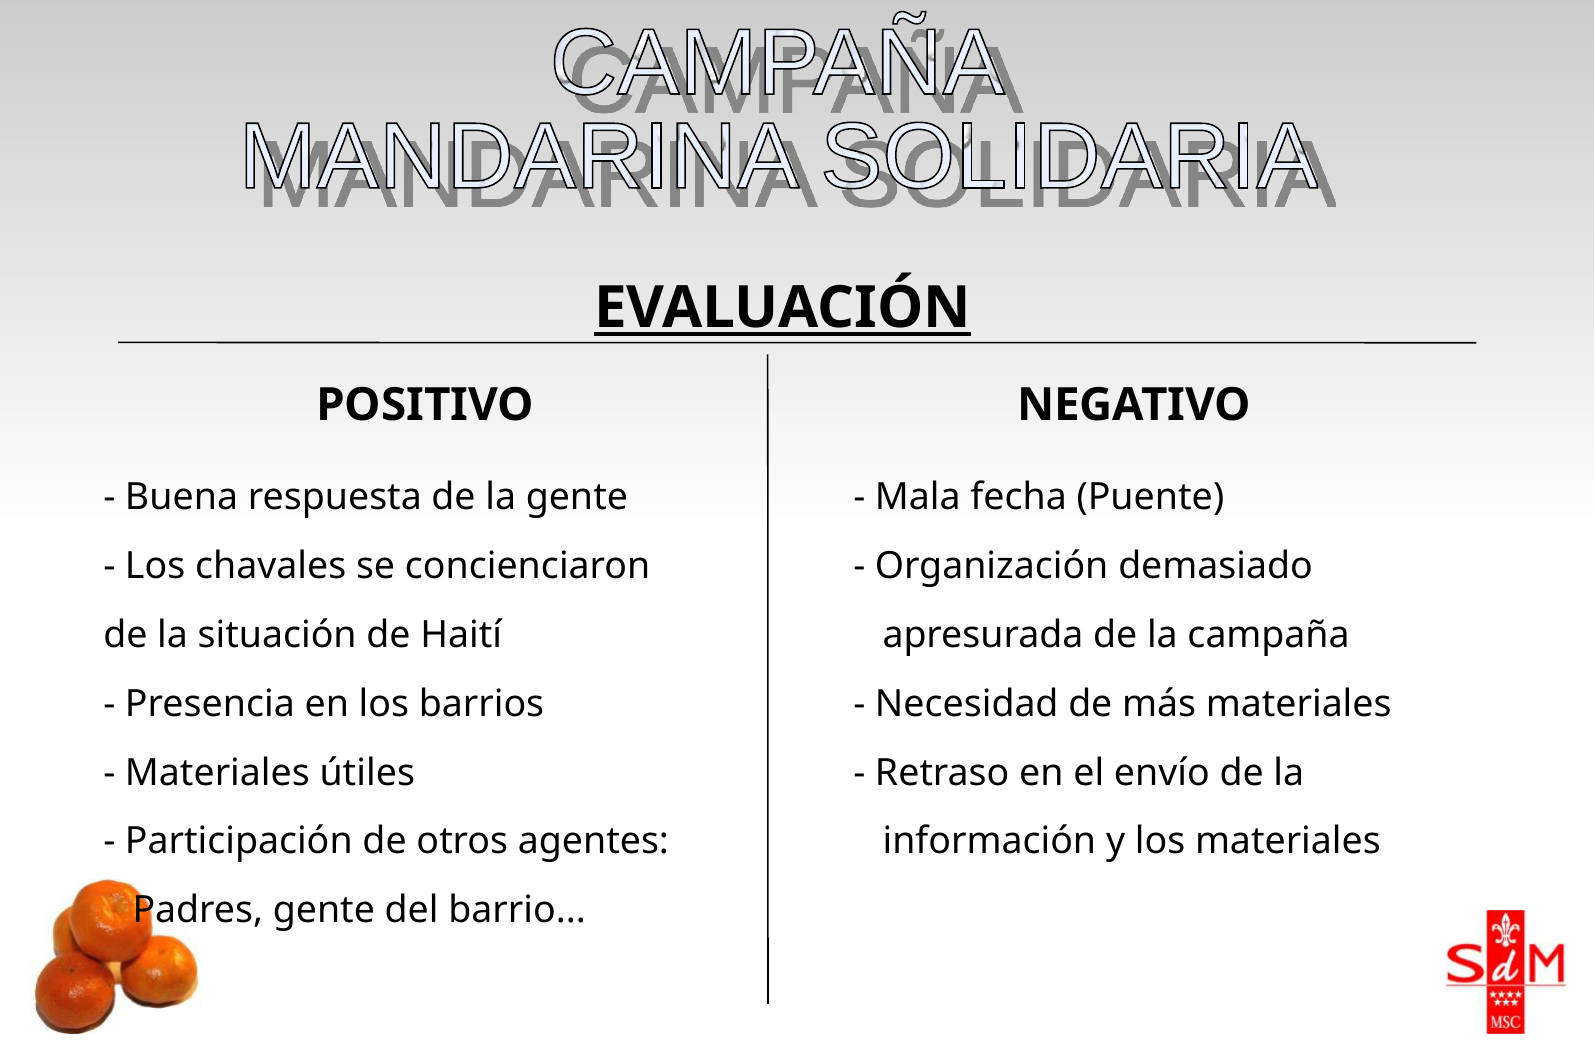

CAMPAÑA
MANDARINA SOLIDARIA
EVALUACIÓN
POSITIVO
NEGATIVO
- Buena respuesta de la gente
- Los chavales se concienciaron de la situación de Haití
- Presencia en los barrios
- Materiales útiles
- Participación de otros agentes:
 Padres, gente del barrio...
- Mala fecha (Puente)
- Organización demasiado
 apresurada de la campaña
- Necesidad de más materiales
- Retraso en el envío de la
 información y los materiales